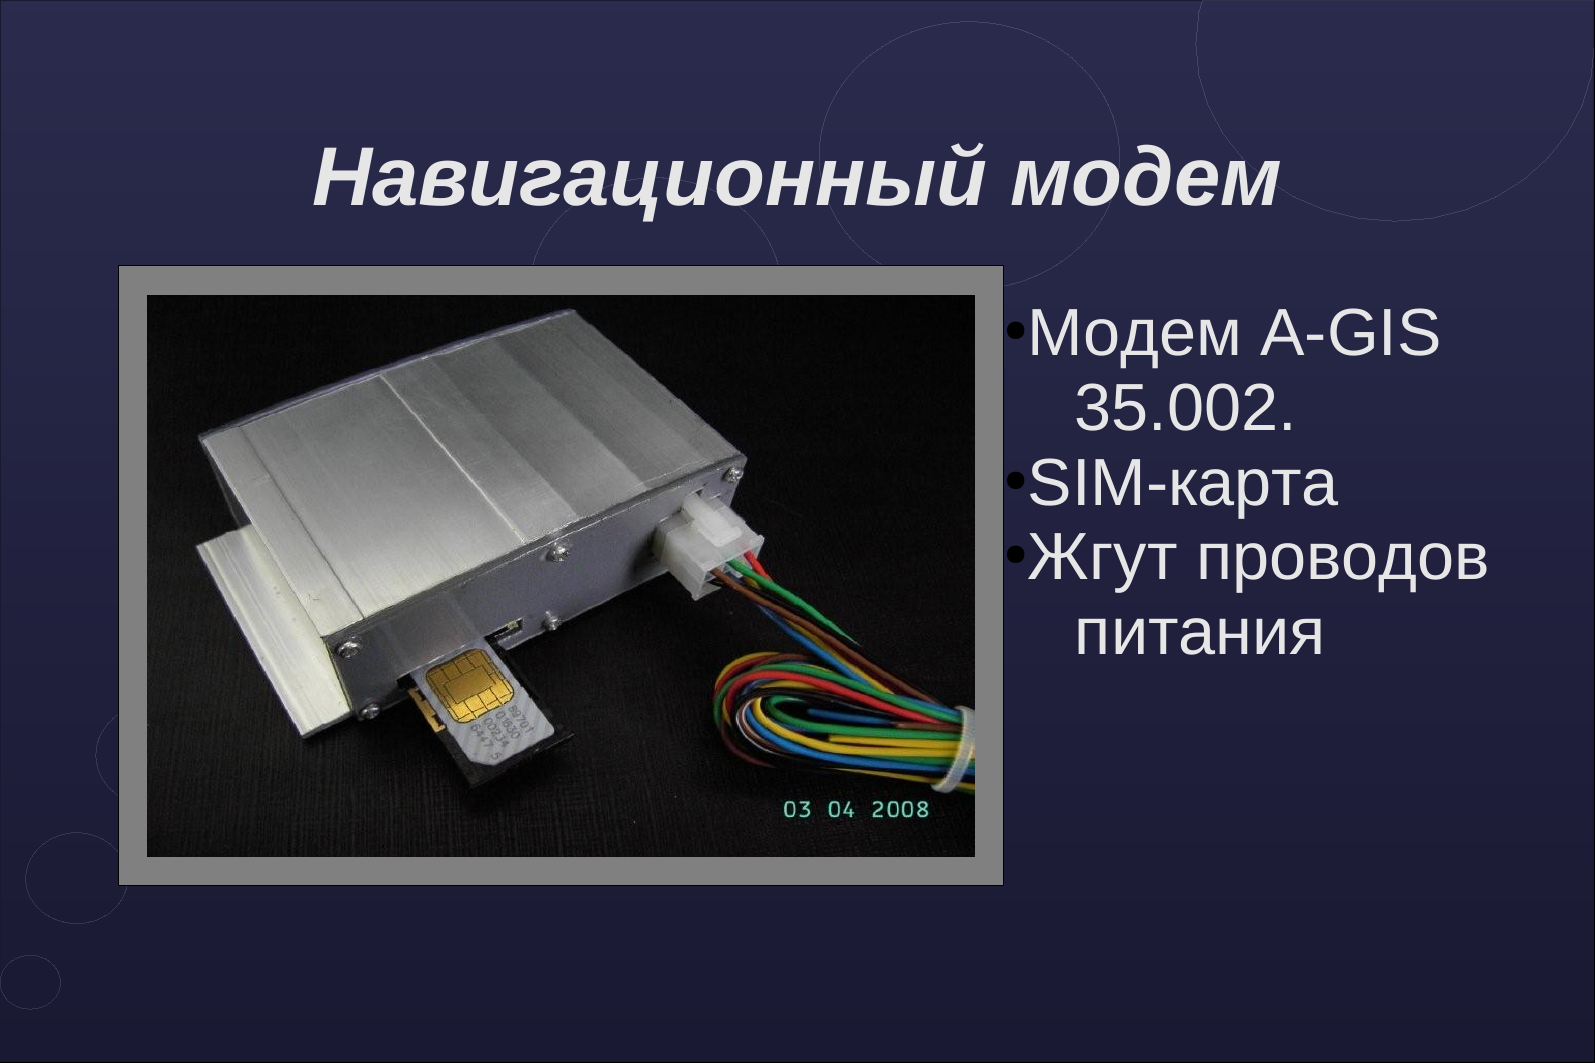

# Навигационный модем
Модем A-GIS 35.002.
SIM-карта
Жгут проводов питания